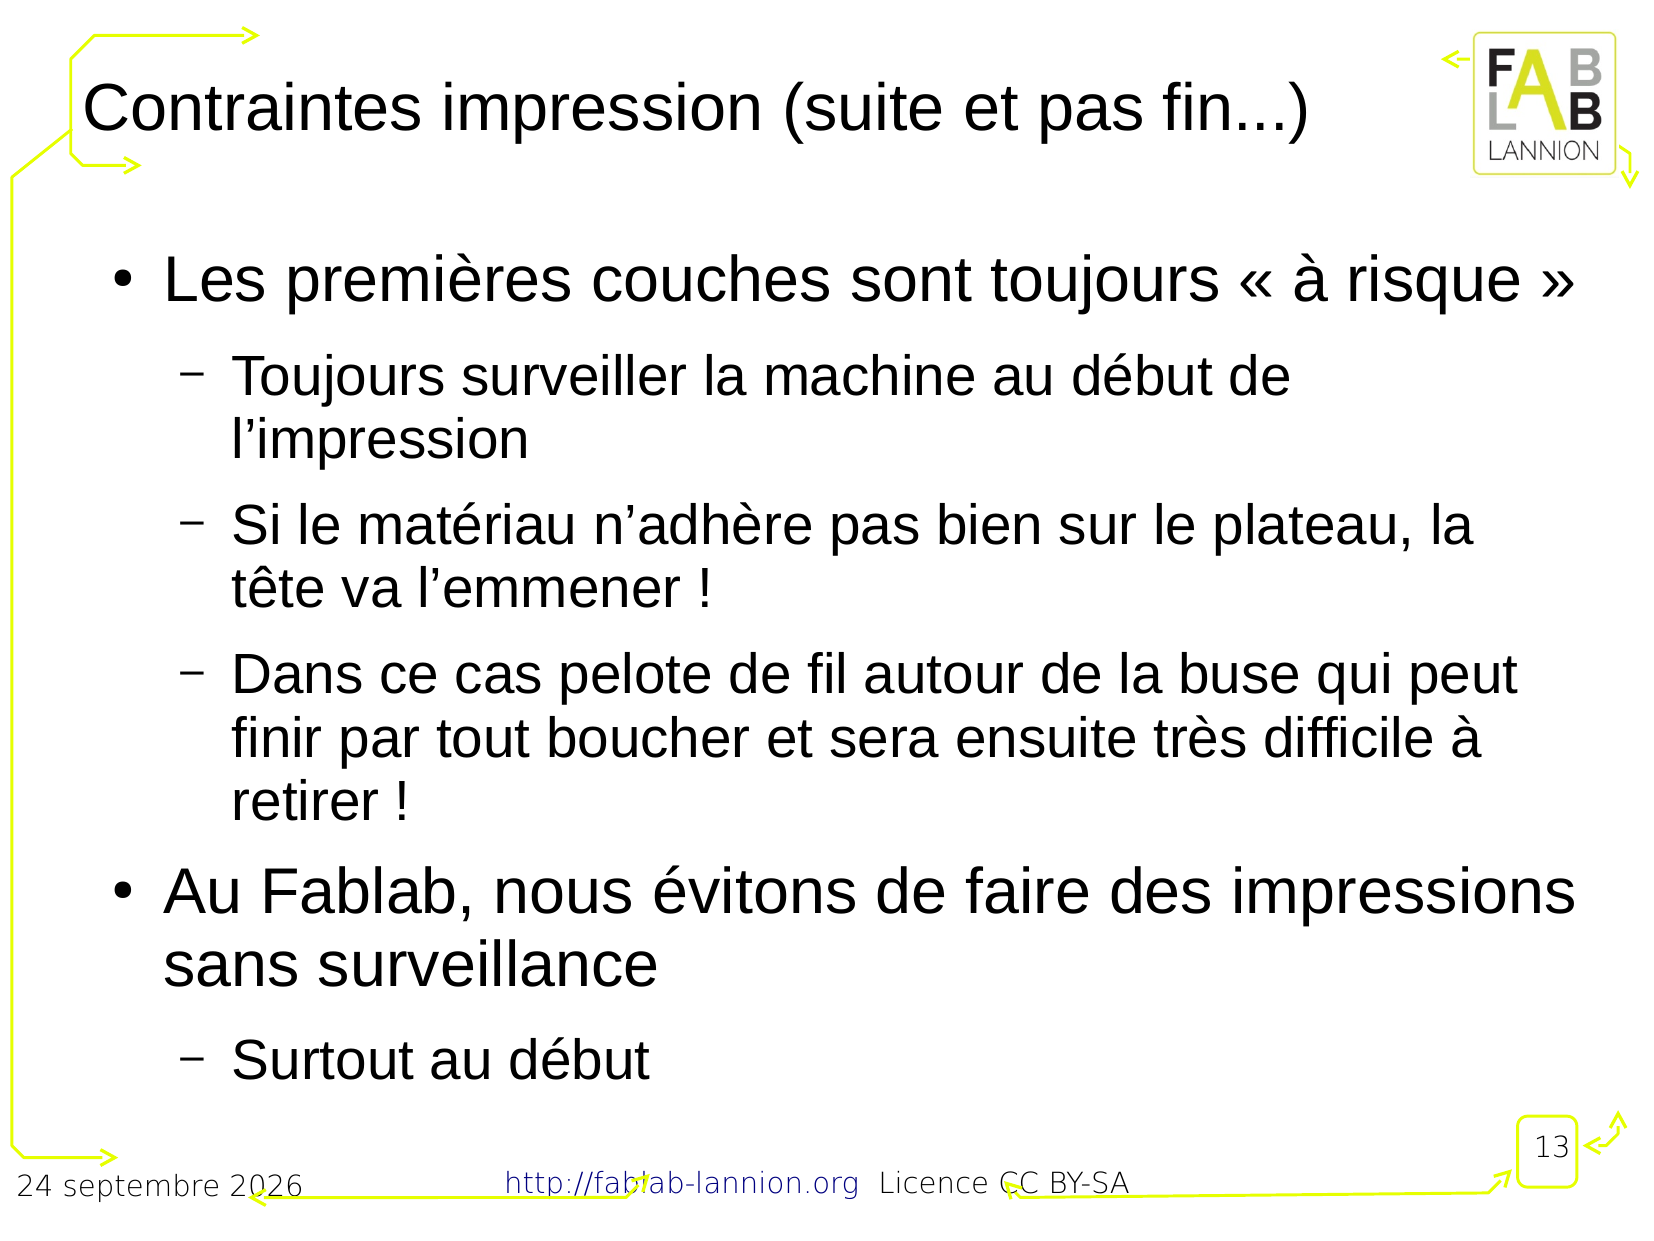

# Contraintes impression (suite et pas fin...)
Les premières couches sont toujours « à risque »
Toujours surveiller la machine au début de l’impression
Si le matériau n’adhère pas bien sur le plateau, la tête va l’emmener !
Dans ce cas pelote de fil autour de la buse qui peut finir par tout boucher et sera ensuite très difficile à retirer !
Au Fablab, nous évitons de faire des impressions sans surveillance
Surtout au début
13